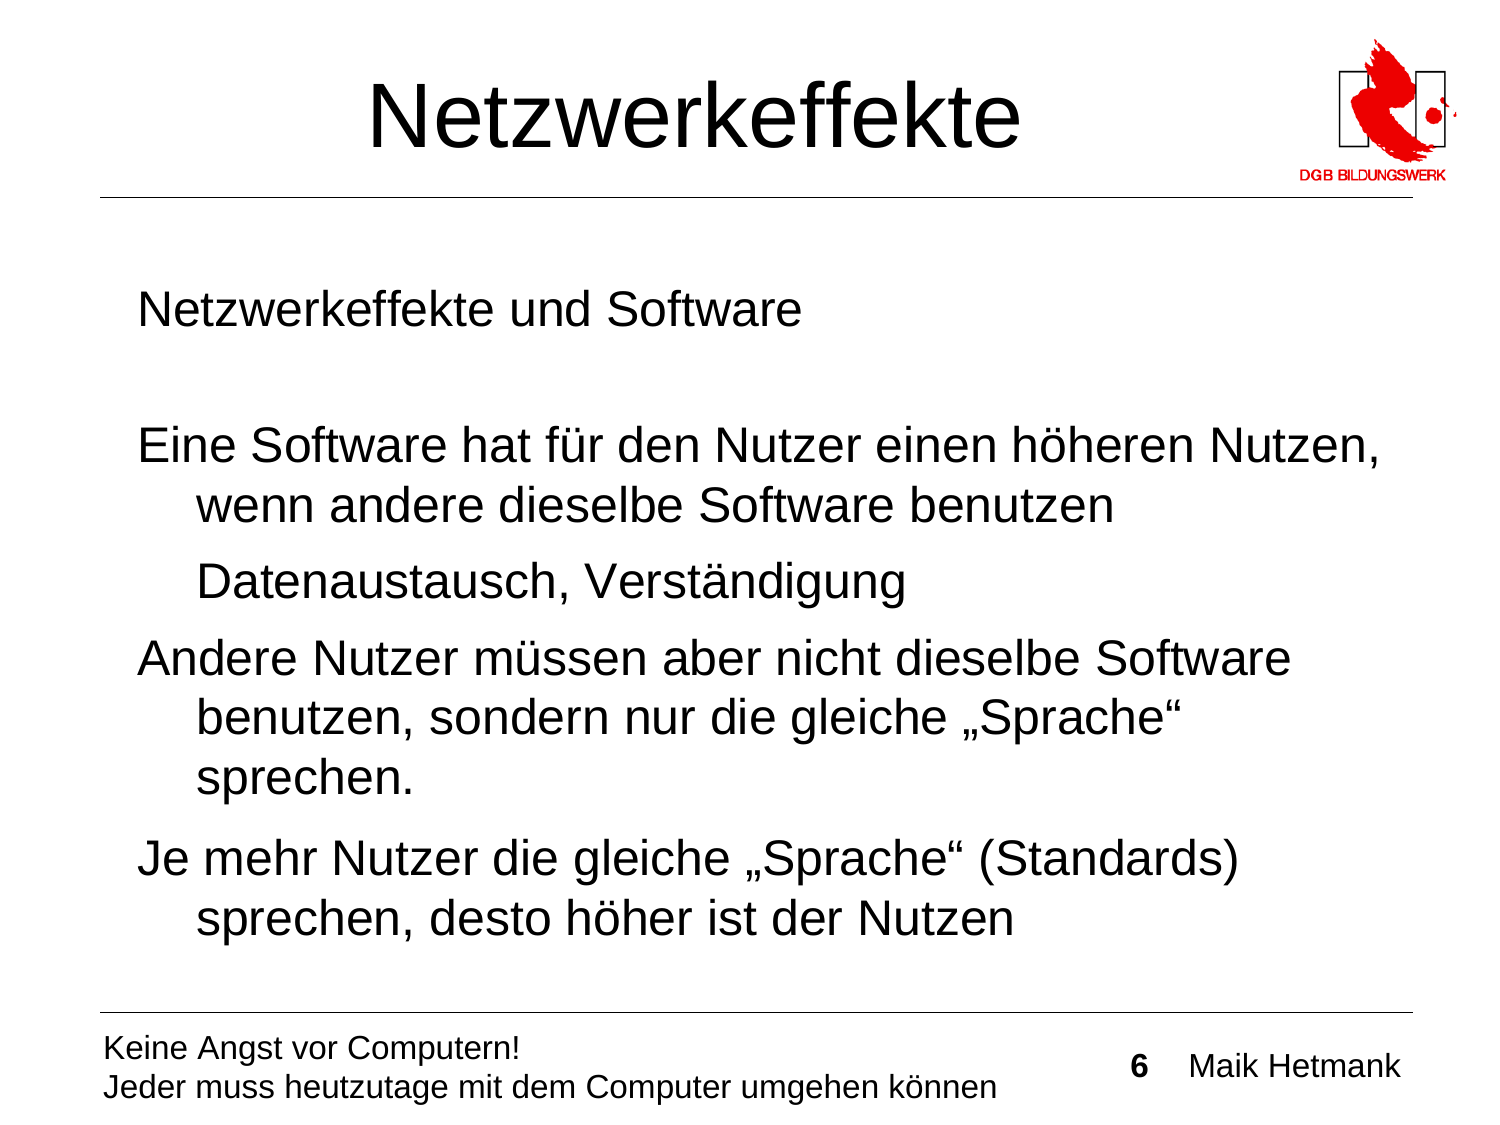

# Netzwerkeffekte
Netzwerkeffekte und Software
Eine Software hat für den Nutzer einen höheren Nutzen, wenn andere dieselbe Software benutzen
Datenaustausch, Verständigung
Andere Nutzer müssen aber nicht dieselbe Software benutzen, sondern nur die gleiche „Sprache“ sprechen.
Je mehr Nutzer die gleiche „Sprache“ (Standards) sprechen, desto höher ist der Nutzen